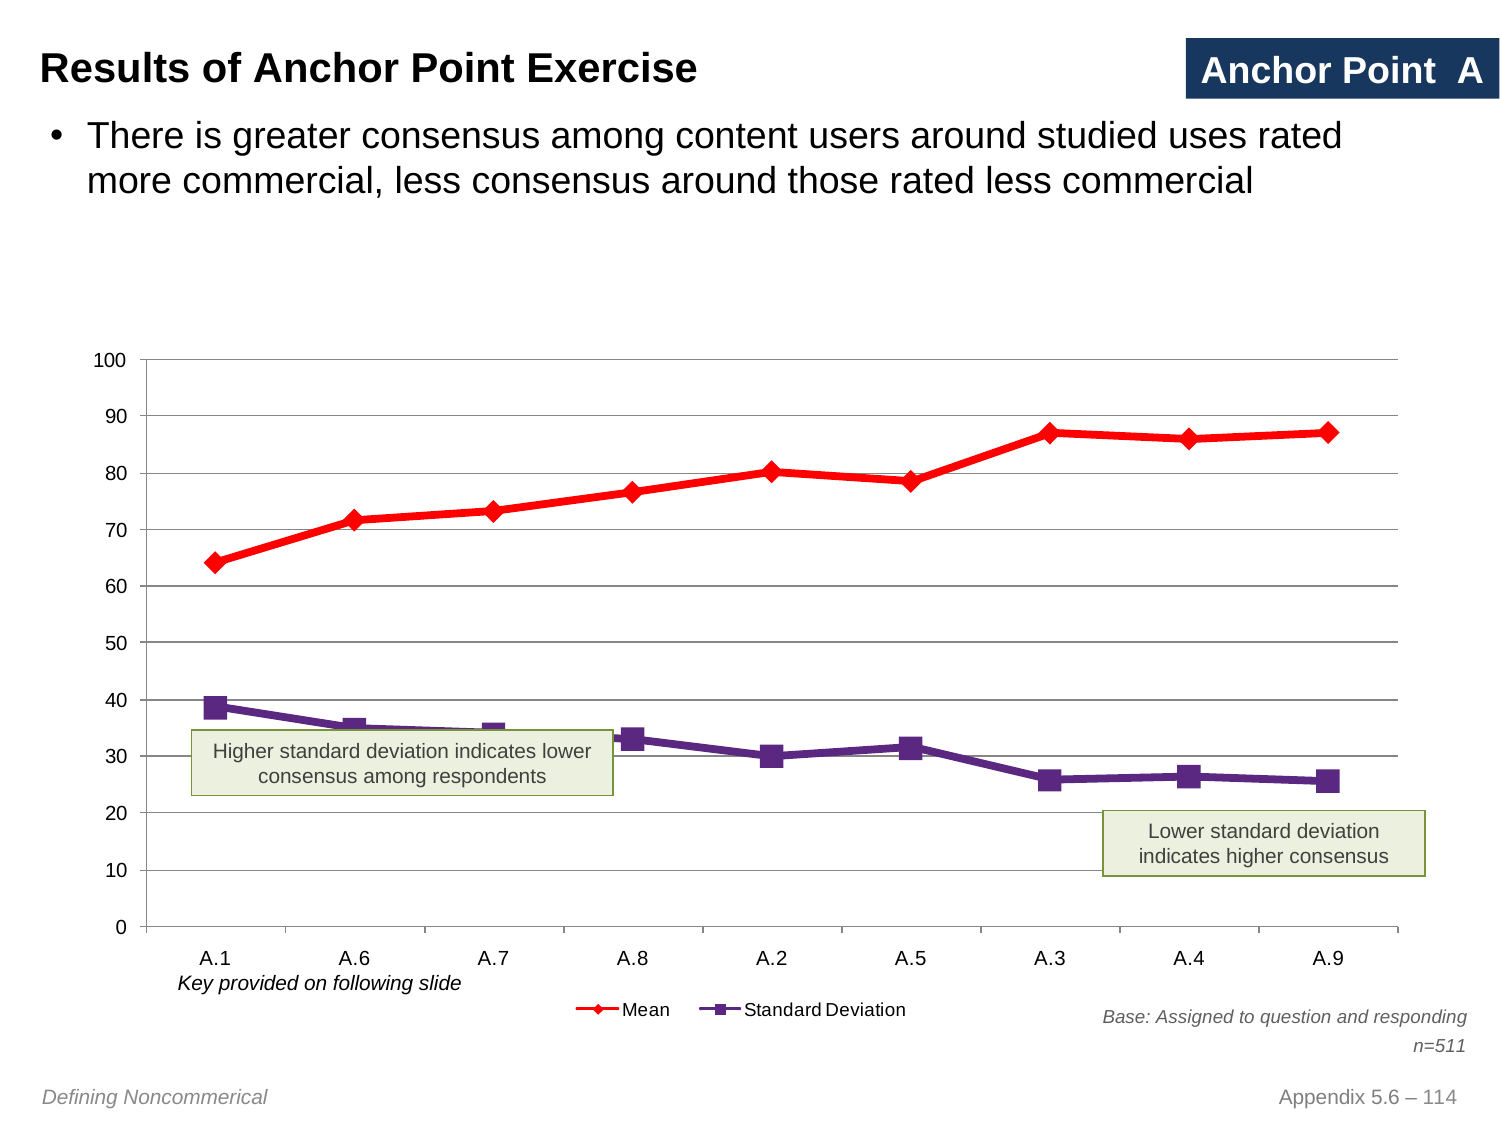

Results of Anchor Point Exercise
Anchor Point A
There is greater consensus among content users around studied uses rated more commercial, less consensus around those rated less commercial
Higher standard deviation indicates lower consensus among respondents
Lower standard deviation indicates higher consensus
Key provided on following slide
Base: Assigned to question and responding
n=511
Defining Noncommerical
Appendix 5.6 –